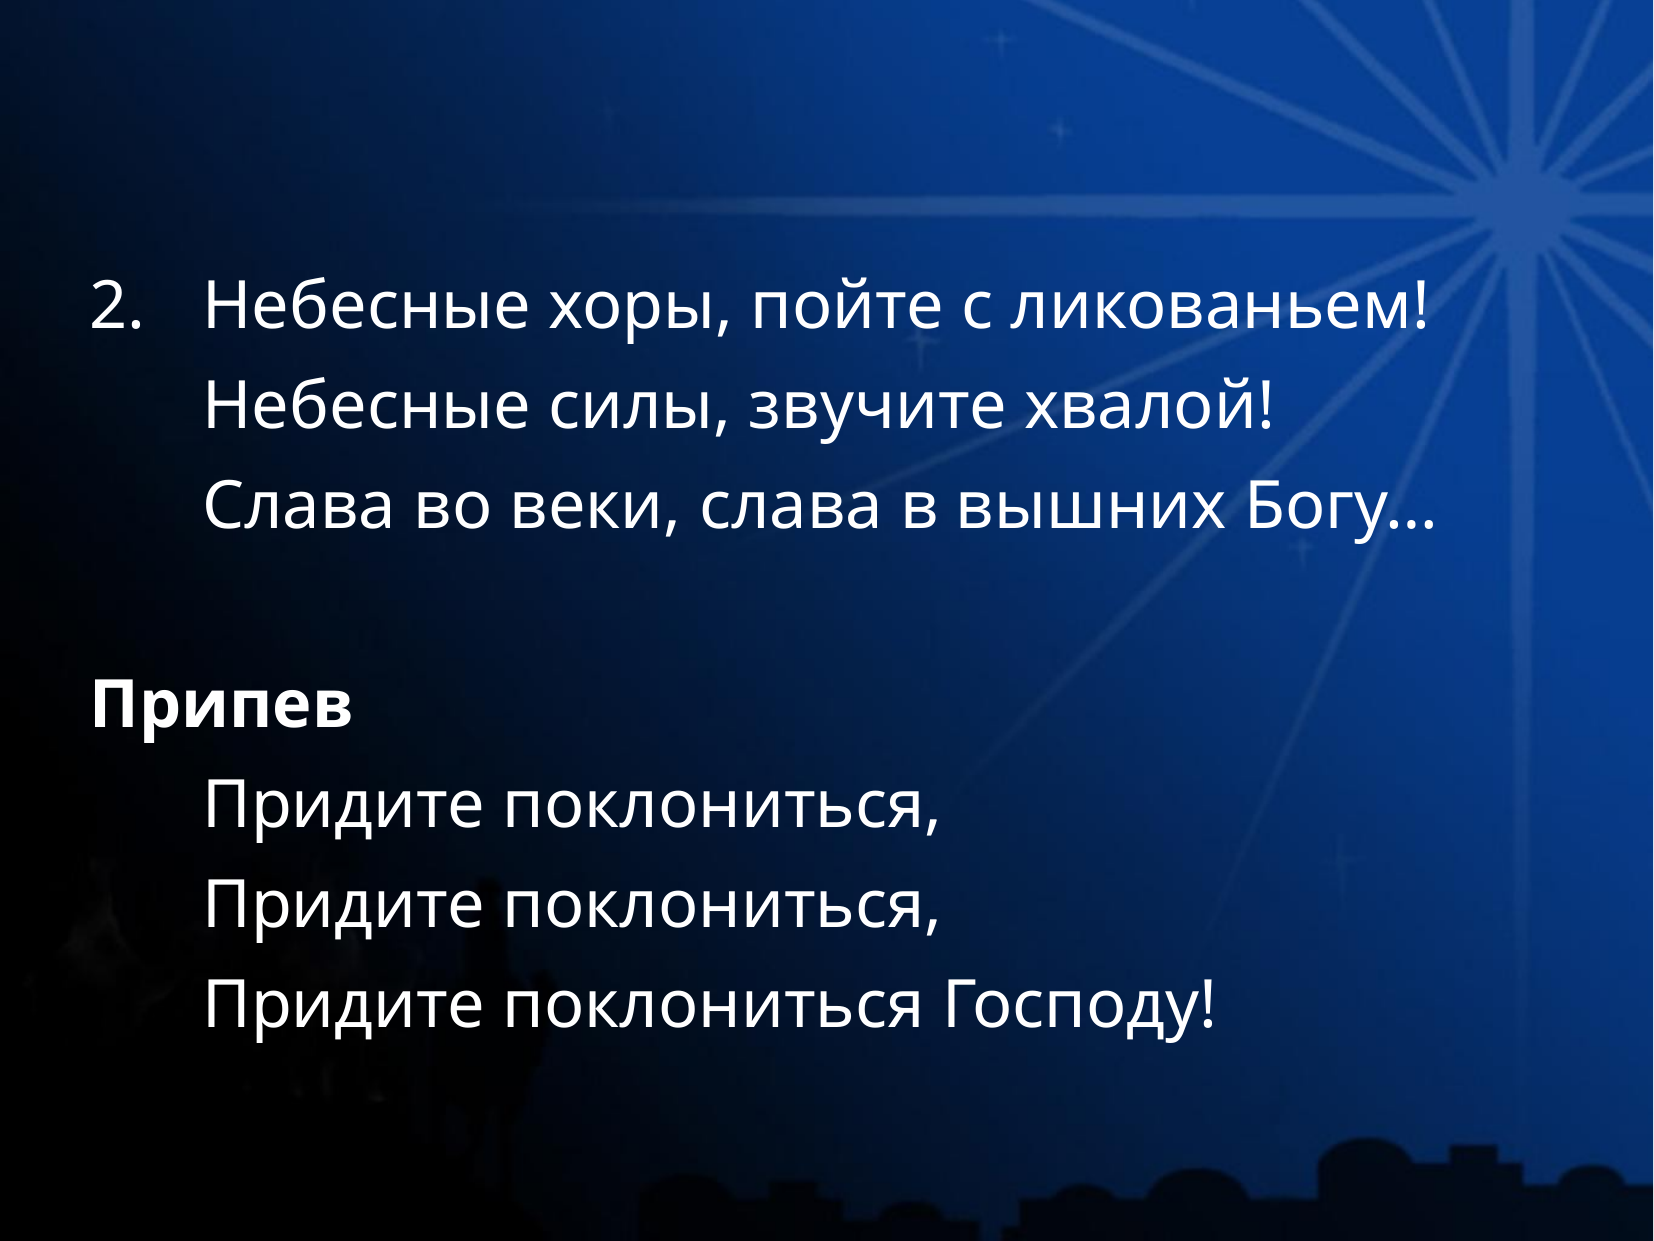

2.	Небесные хоры, пойте с ликованьем!
	Небесные силы, звучите хвалой!
	Слава во веки, слава в вышних Богу…
Припев
	Придите поклониться,
	Придите поклониться,
	Придите поклониться Господу!